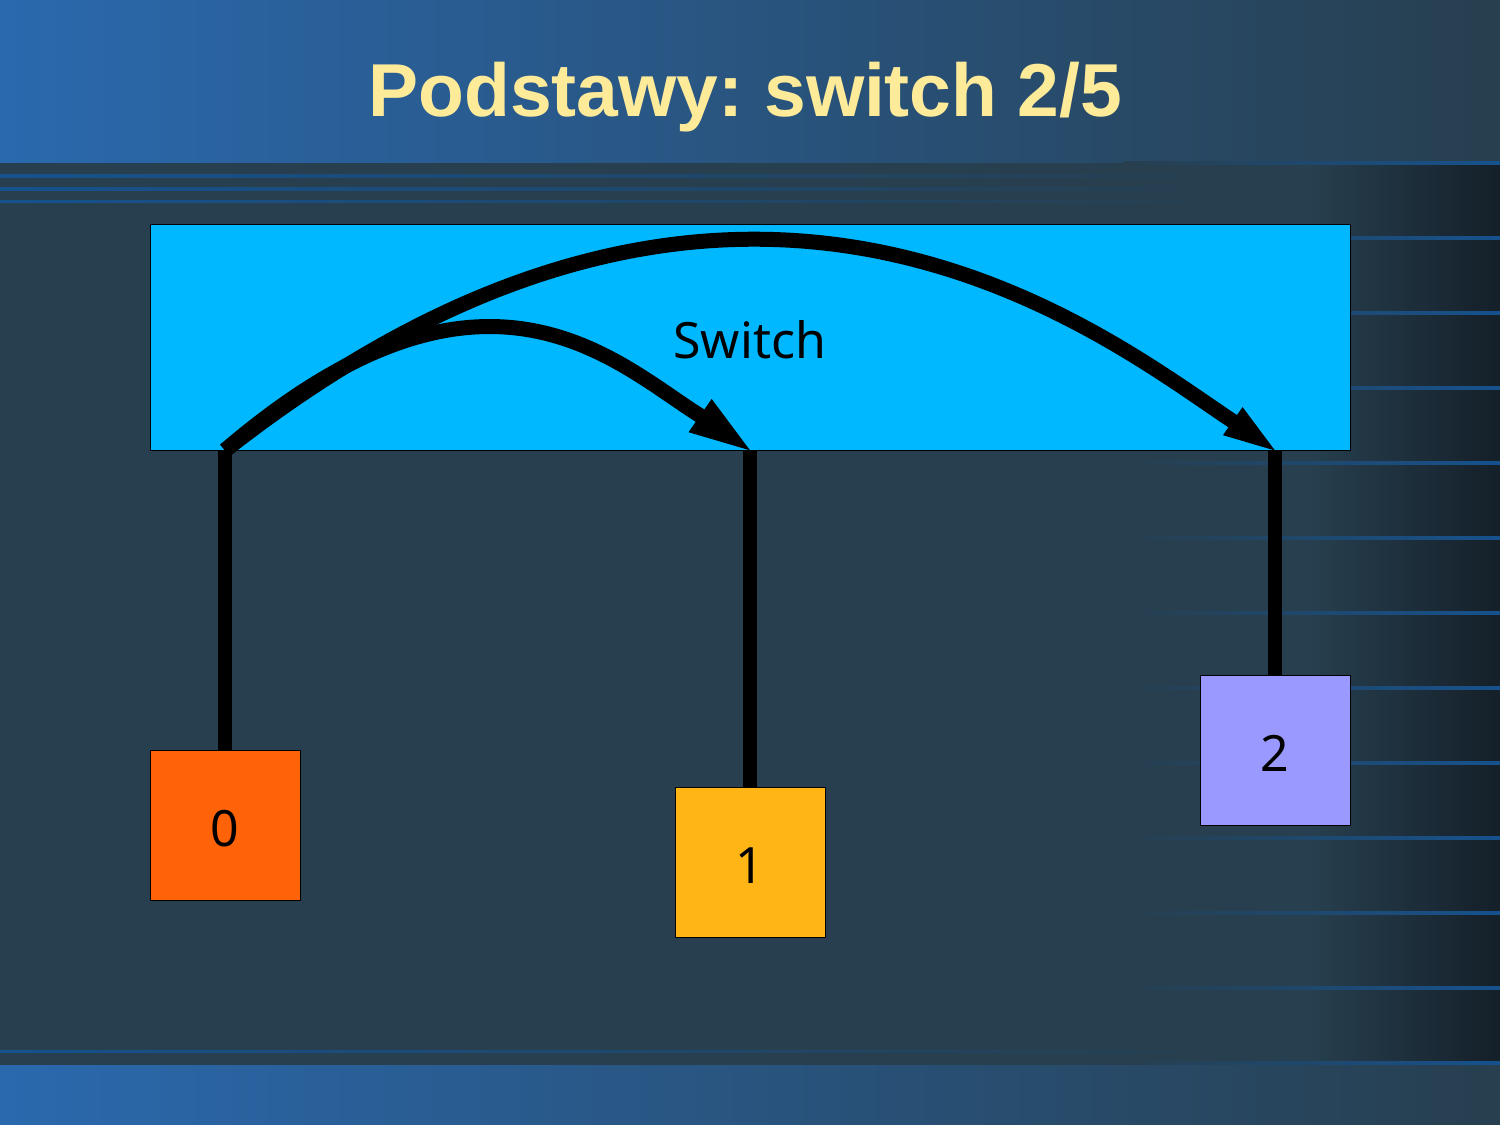

# Podstawy: switch 2/5
Switch
2
0
1